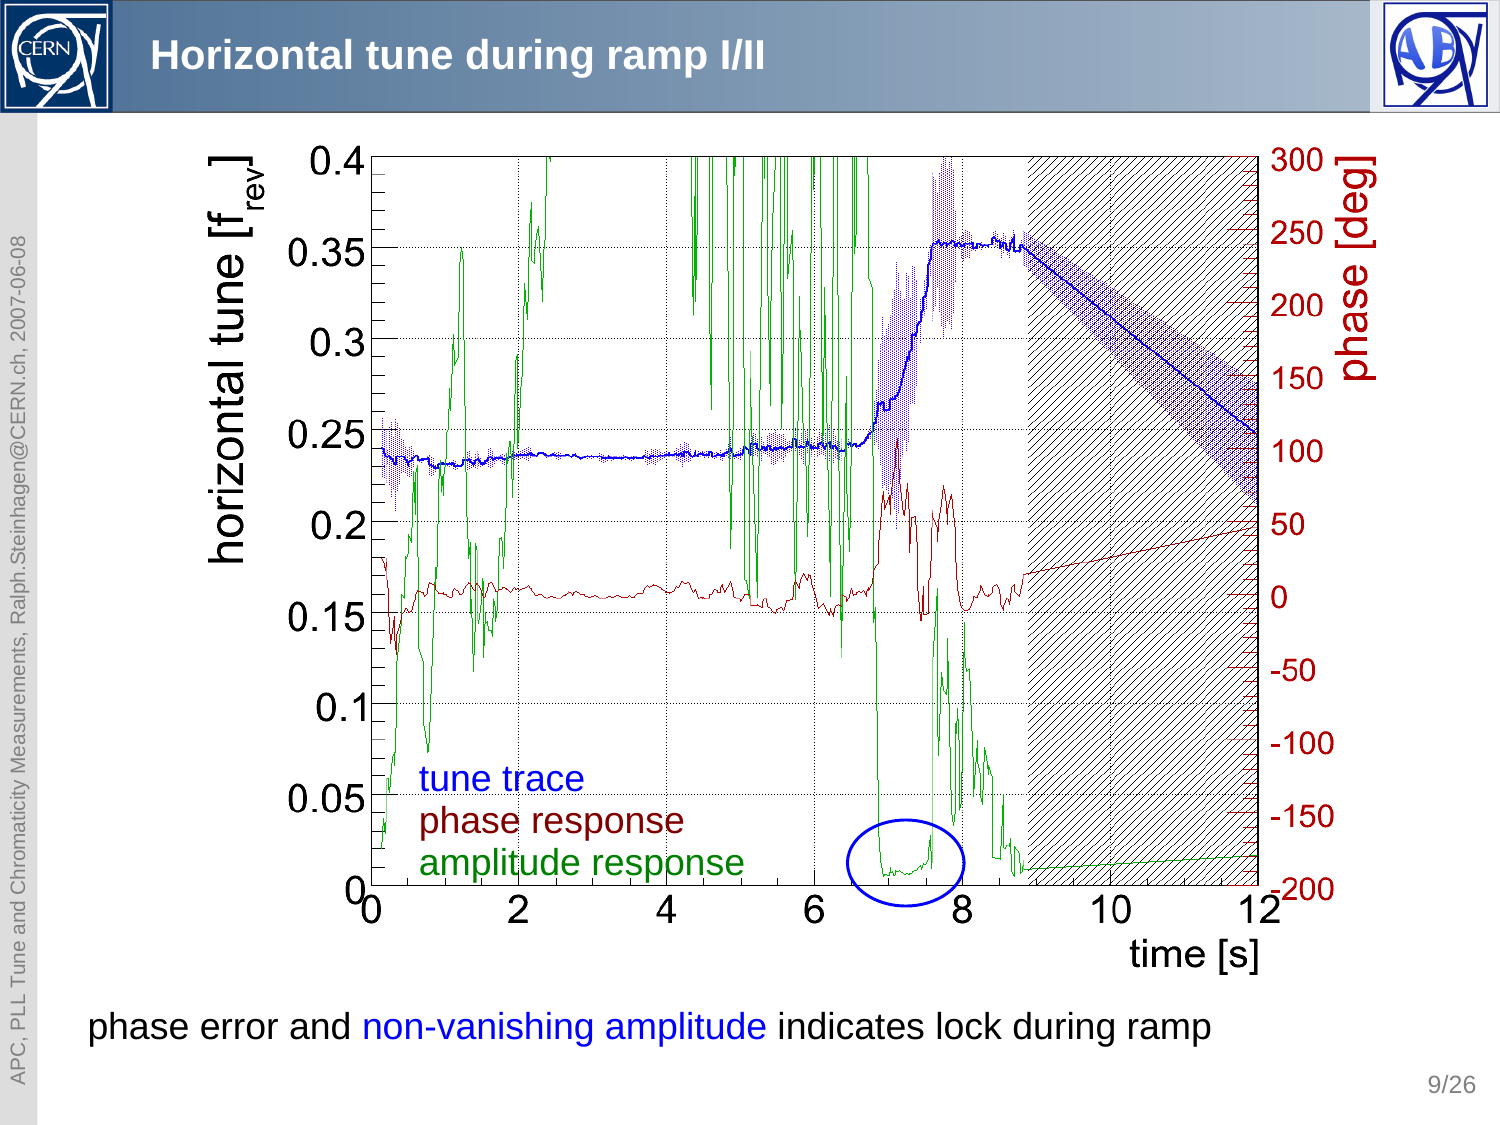

# Horizontal tune during ramp I/II
phase error and non-vanishing amplitude indicates lock during ramp
tune trace
phase response
amplitude response